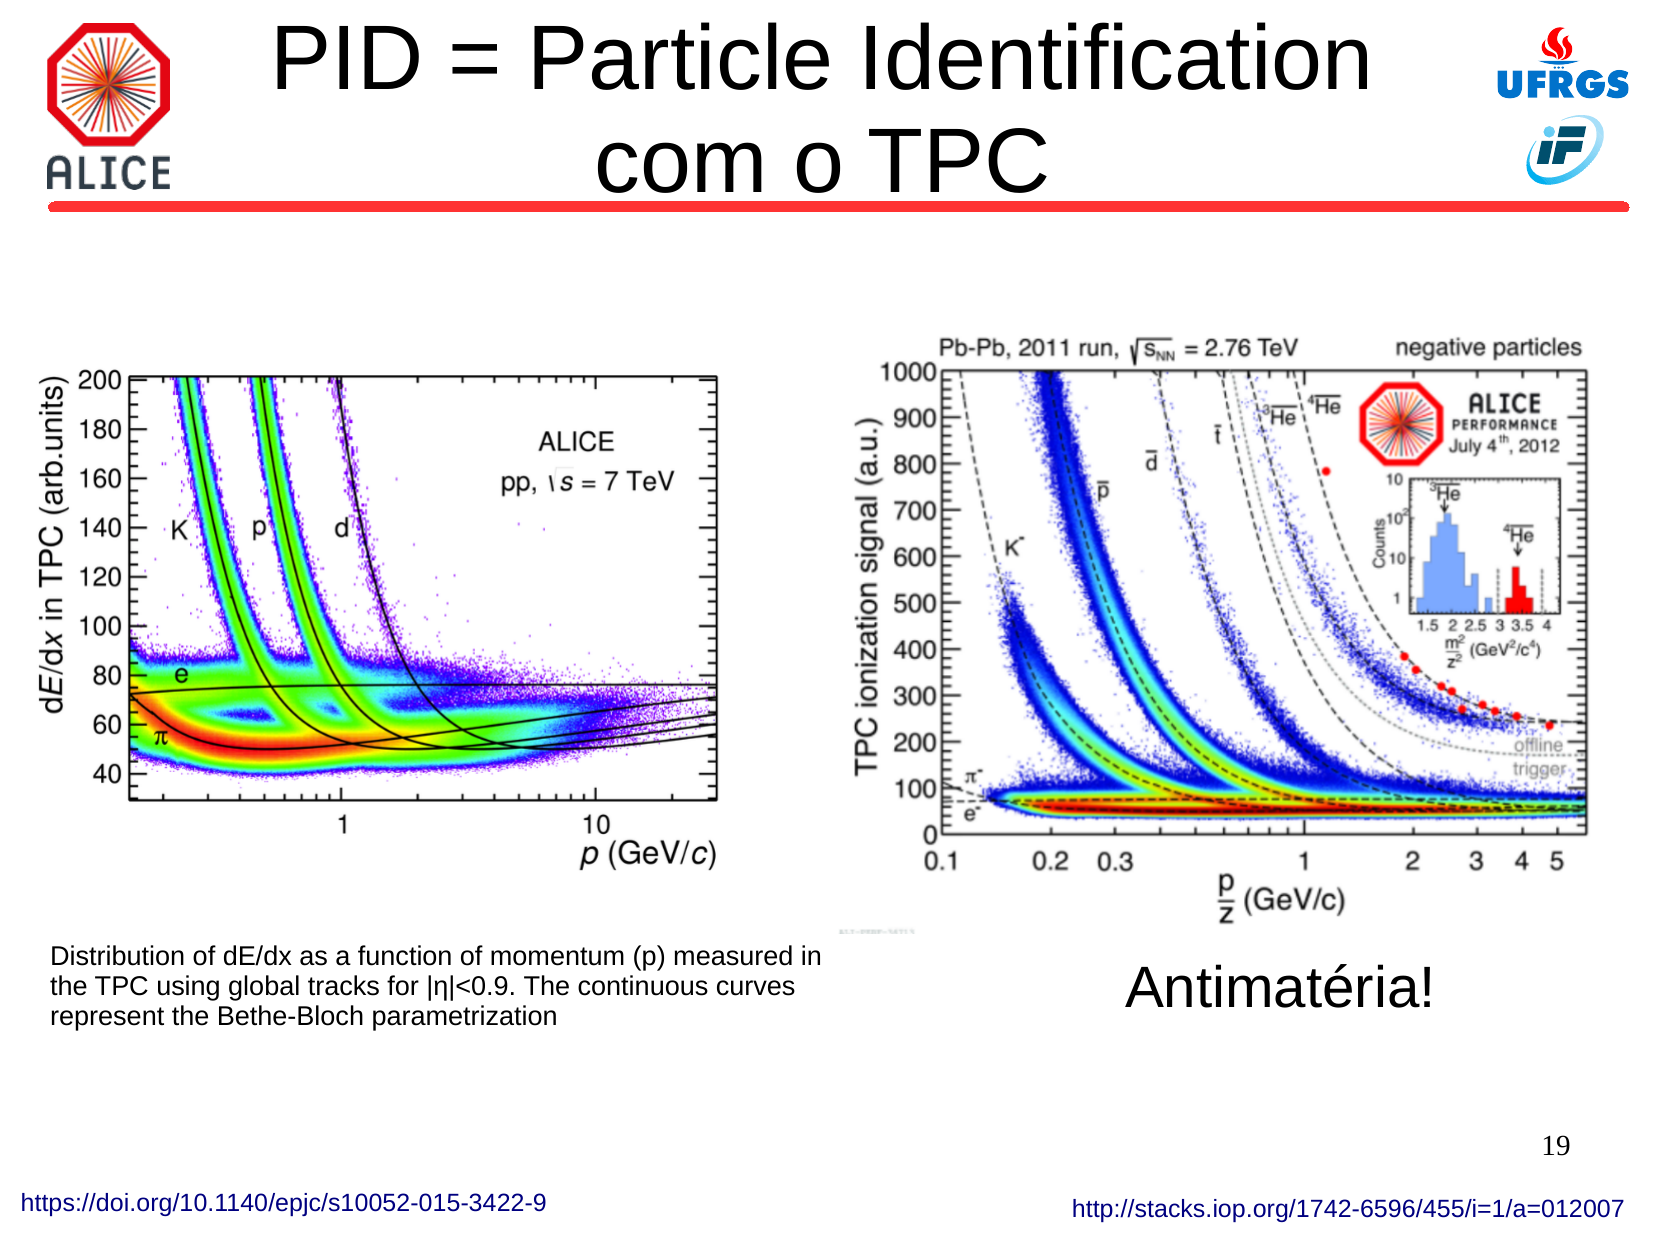

# PID = Particle Identification com o TPC
Distribution of dE/dx as a function of momentum (p) measured in the TPC using global tracks for |η|<0.9. The continuous curves represent the Bethe-Bloch parametrization
Antimatéria!
19
https://doi.org/10.1140/epjc/s10052-015-3422-9
http://stacks.iop.org/1742-6596/455/i=1/a=012007